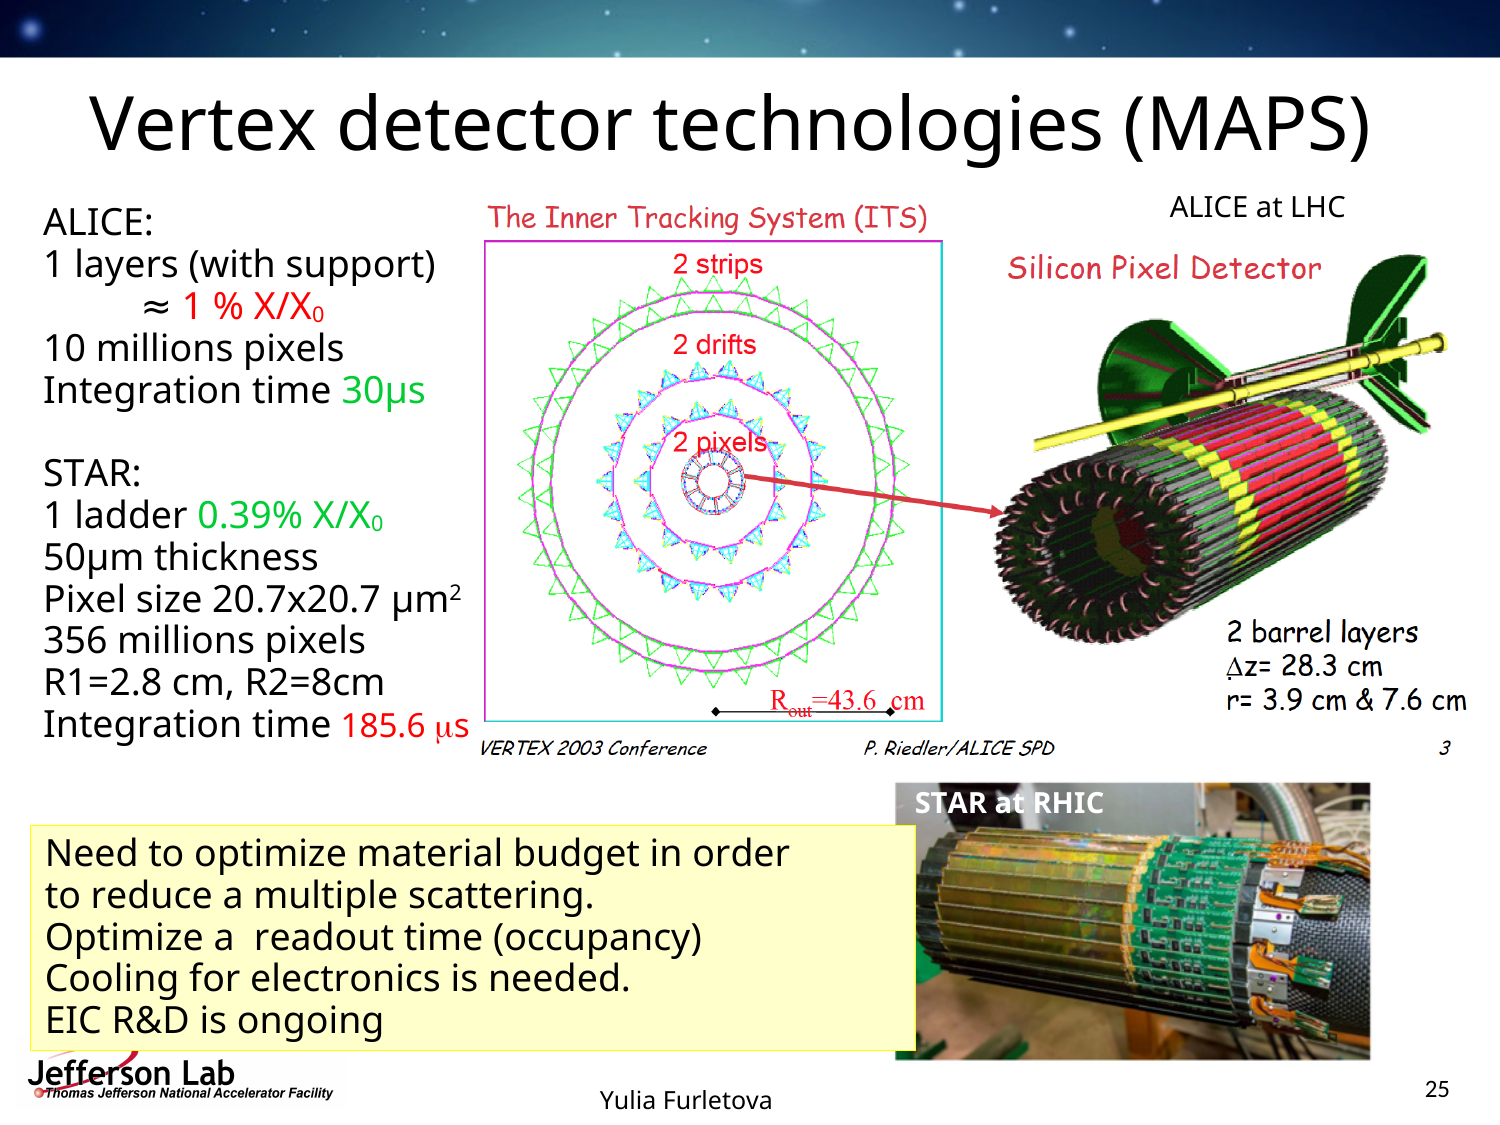

Vertex detector technologies (MAPS)
ALICE at LHC
ALICE:
1 layers (with support)
 ≈ 1 % X/X0
10 millions pixels
Integration time 30μs
STAR:
1 ladder 0.39% X/X0
50μm thickness
Pixel size 20.7x20.7 μm2
356 millions pixels
R1=2.8 cm, R2=8cm
Integration time 185.6 μs
STAR at RHIC
Need to optimize material budget in order
to reduce a multiple scattering.
Optimize a readout time (occupancy)
Cooling for electronics is needed.
EIC R&D is ongoing
25
Yulia Furletova